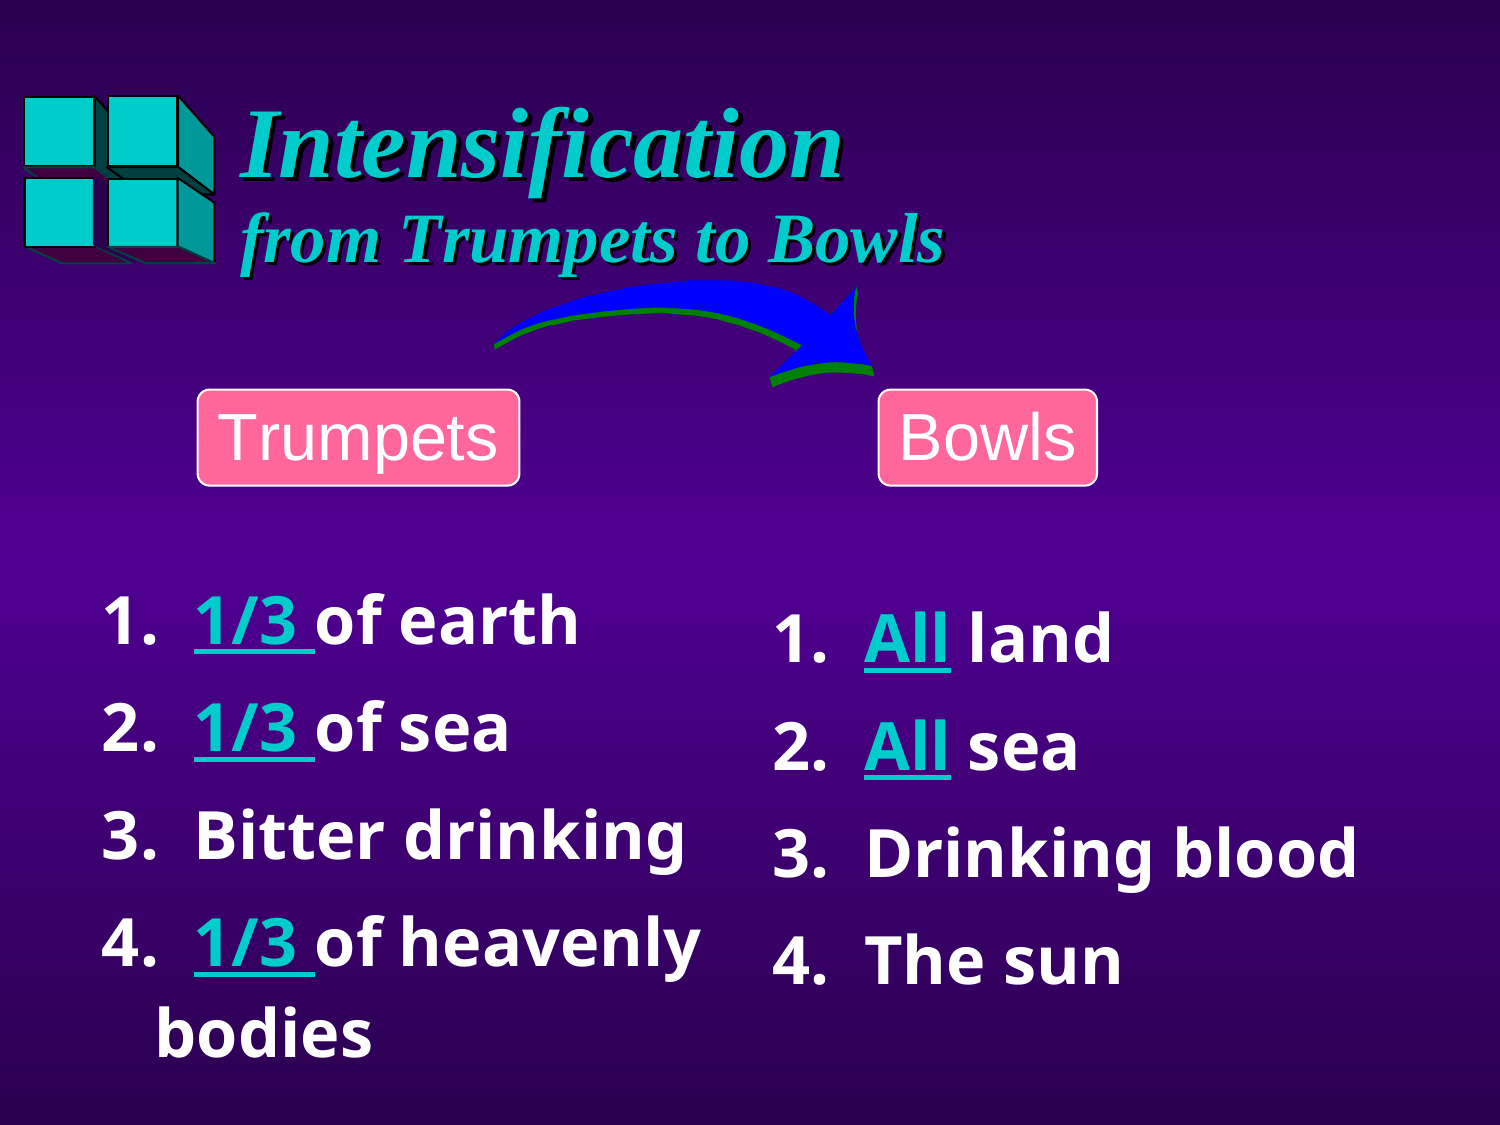

# Intensification from Trumpets to Bowls
Trumpets
Bowls
1. 1/3 of earth
2. 1/3 of sea
3. Bitter drinking
4. 1/3 of heavenly bodies
1. All land
2. All sea
3. Drinking blood
4. The sun